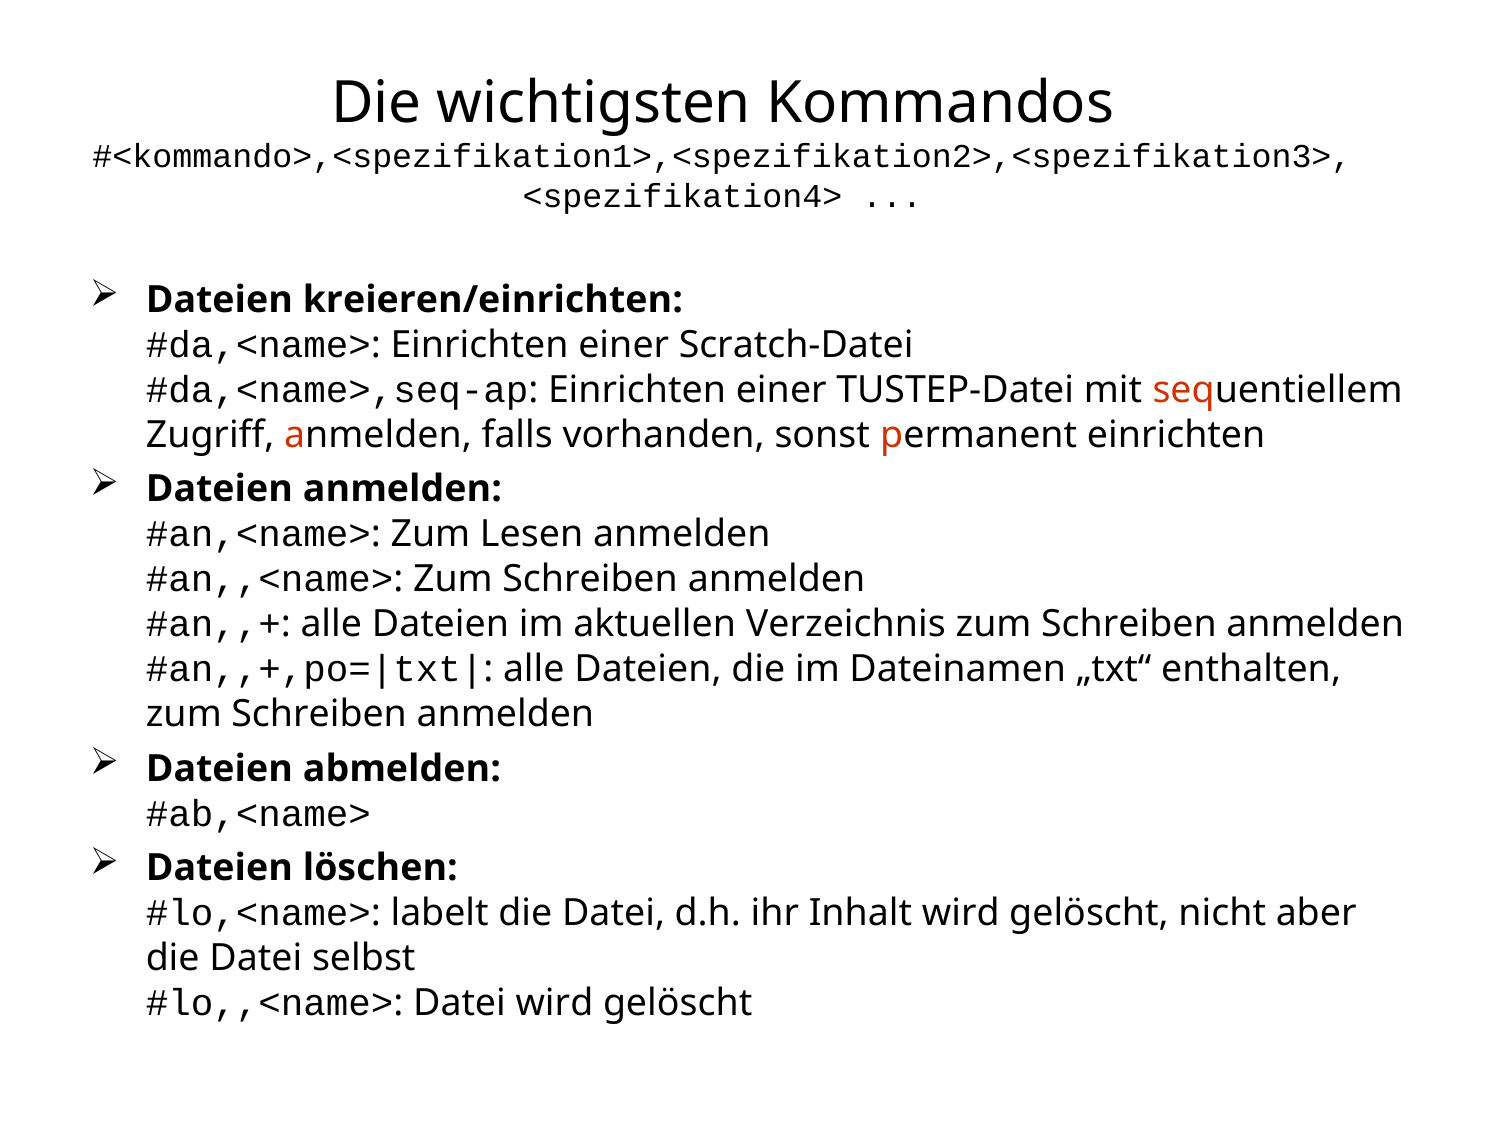

# Die wichtigsten Kommandos #<kommando>,<spezifikation1>,<spezifikation2>,<spezifikation3>,<spezifikation4> ...
Dateien kreieren/einrichten:
#da,<name>: Einrichten einer Scratch-Datei
#da,<name>,seq-ap: Einrichten einer TUSTEP-Datei mit sequentiellem Zugriff, anmelden, falls vorhanden, sonst permanent einrichten
Dateien anmelden:
#an,<name>: Zum Lesen anmelden
#an,,<name>: Zum Schreiben anmelden
#an,,+: alle Dateien im aktuellen Verzeichnis zum Schreiben anmelden
#an,,+,po=|txt|: alle Dateien, die im Dateinamen „txt“ enthalten, zum Schreiben anmelden
Dateien abmelden:
#ab,<name>
Dateien löschen:
#lo,<name>: labelt die Datei, d.h. ihr Inhalt wird gelöscht, nicht aber die Datei selbst
#lo,,<name>: Datei wird gelöscht